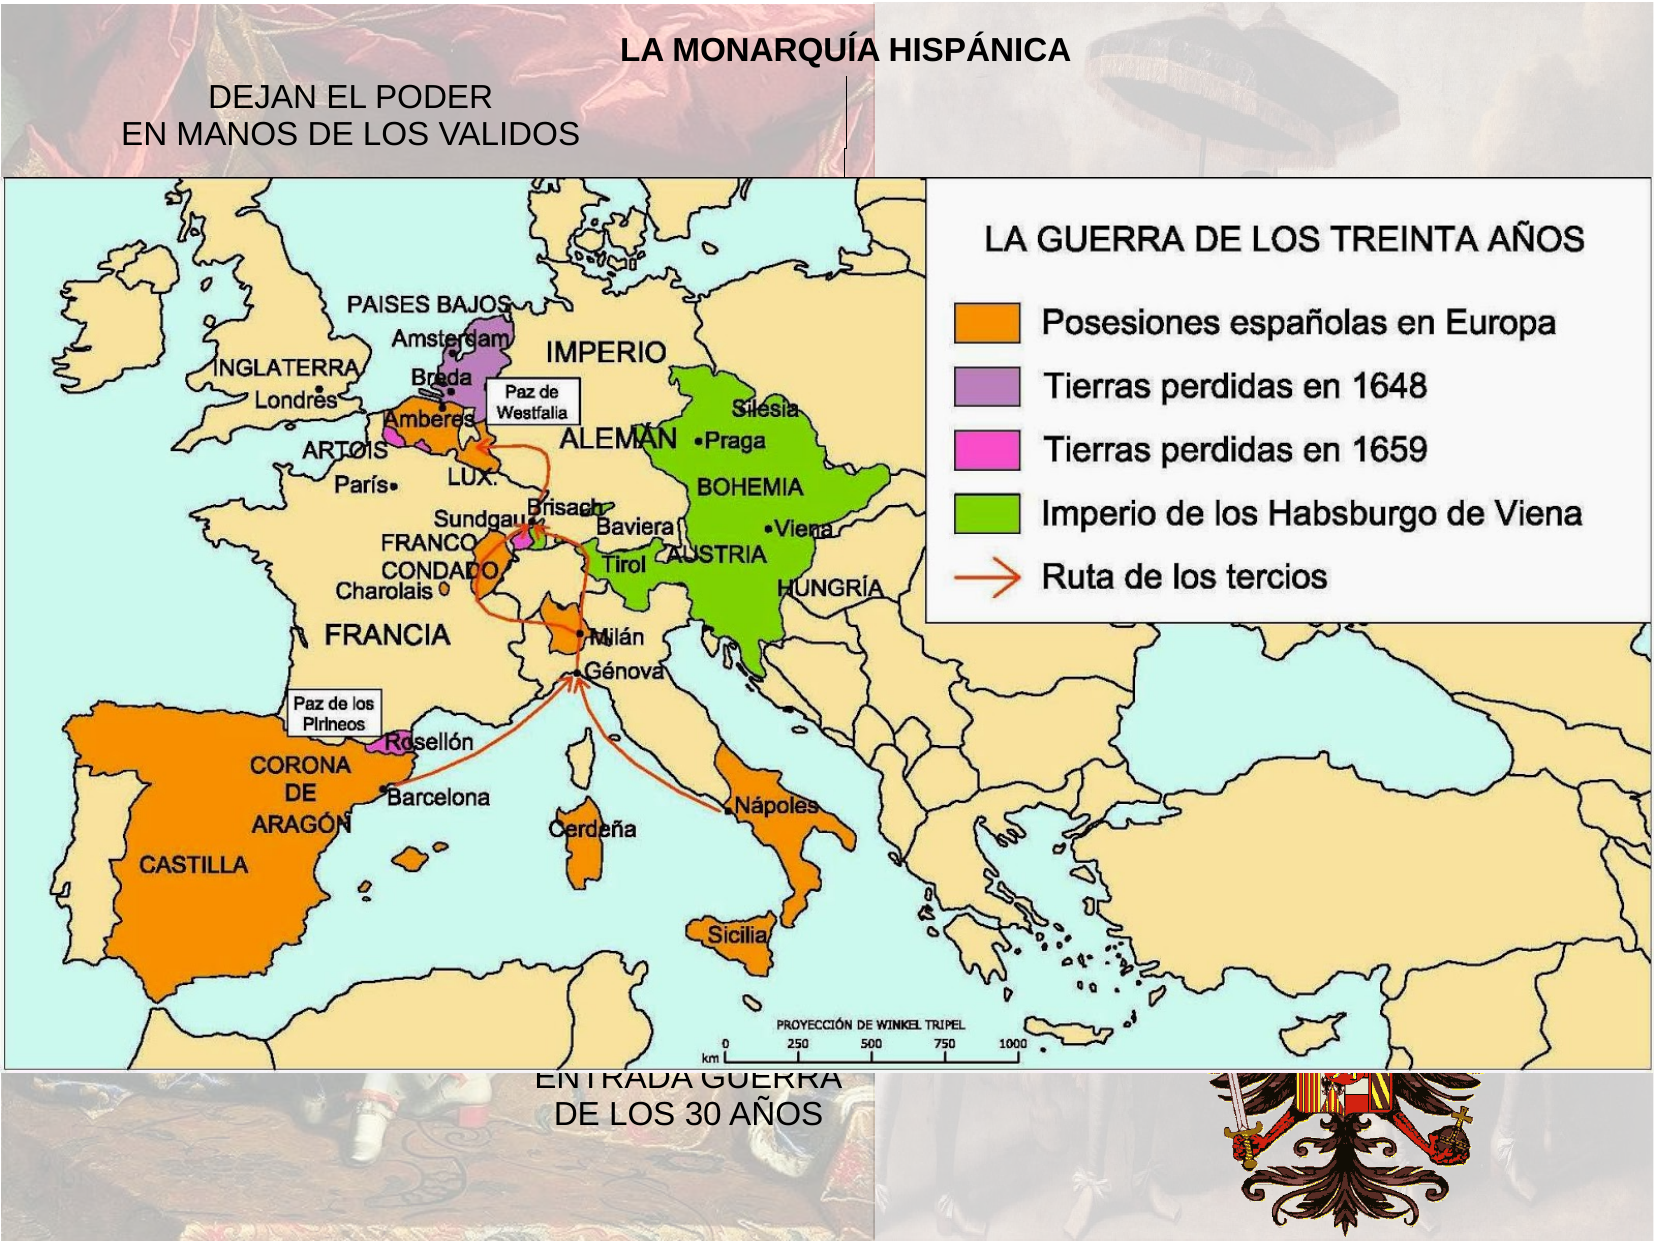

LA MONARQUÍA HISPÁNICA
DEJAN EL PODER
EN MANOS DE LOS VALIDOS
DESPREOCUPADOS POR
EL GOBIERNO
AUSTRIAS MENORES
ESCASA CAPACIDAD
FELIPE III
(1596-1621)
FELIPE IV
(1621-65)
CARLOS II
(1665-1700)
EXPULSIÓN
MORISCOS
TREGUA DE
LOS 12 AÑOS
(1609-21)
FIN TREGUA
12 AÑOS
REBELIONES
CATALUÑA Y
PORTUGAL
GUERRA DE
SUCESIÓN
(1700-1714)
ENTRADA GUERRA
DE LOS 30 AÑOS